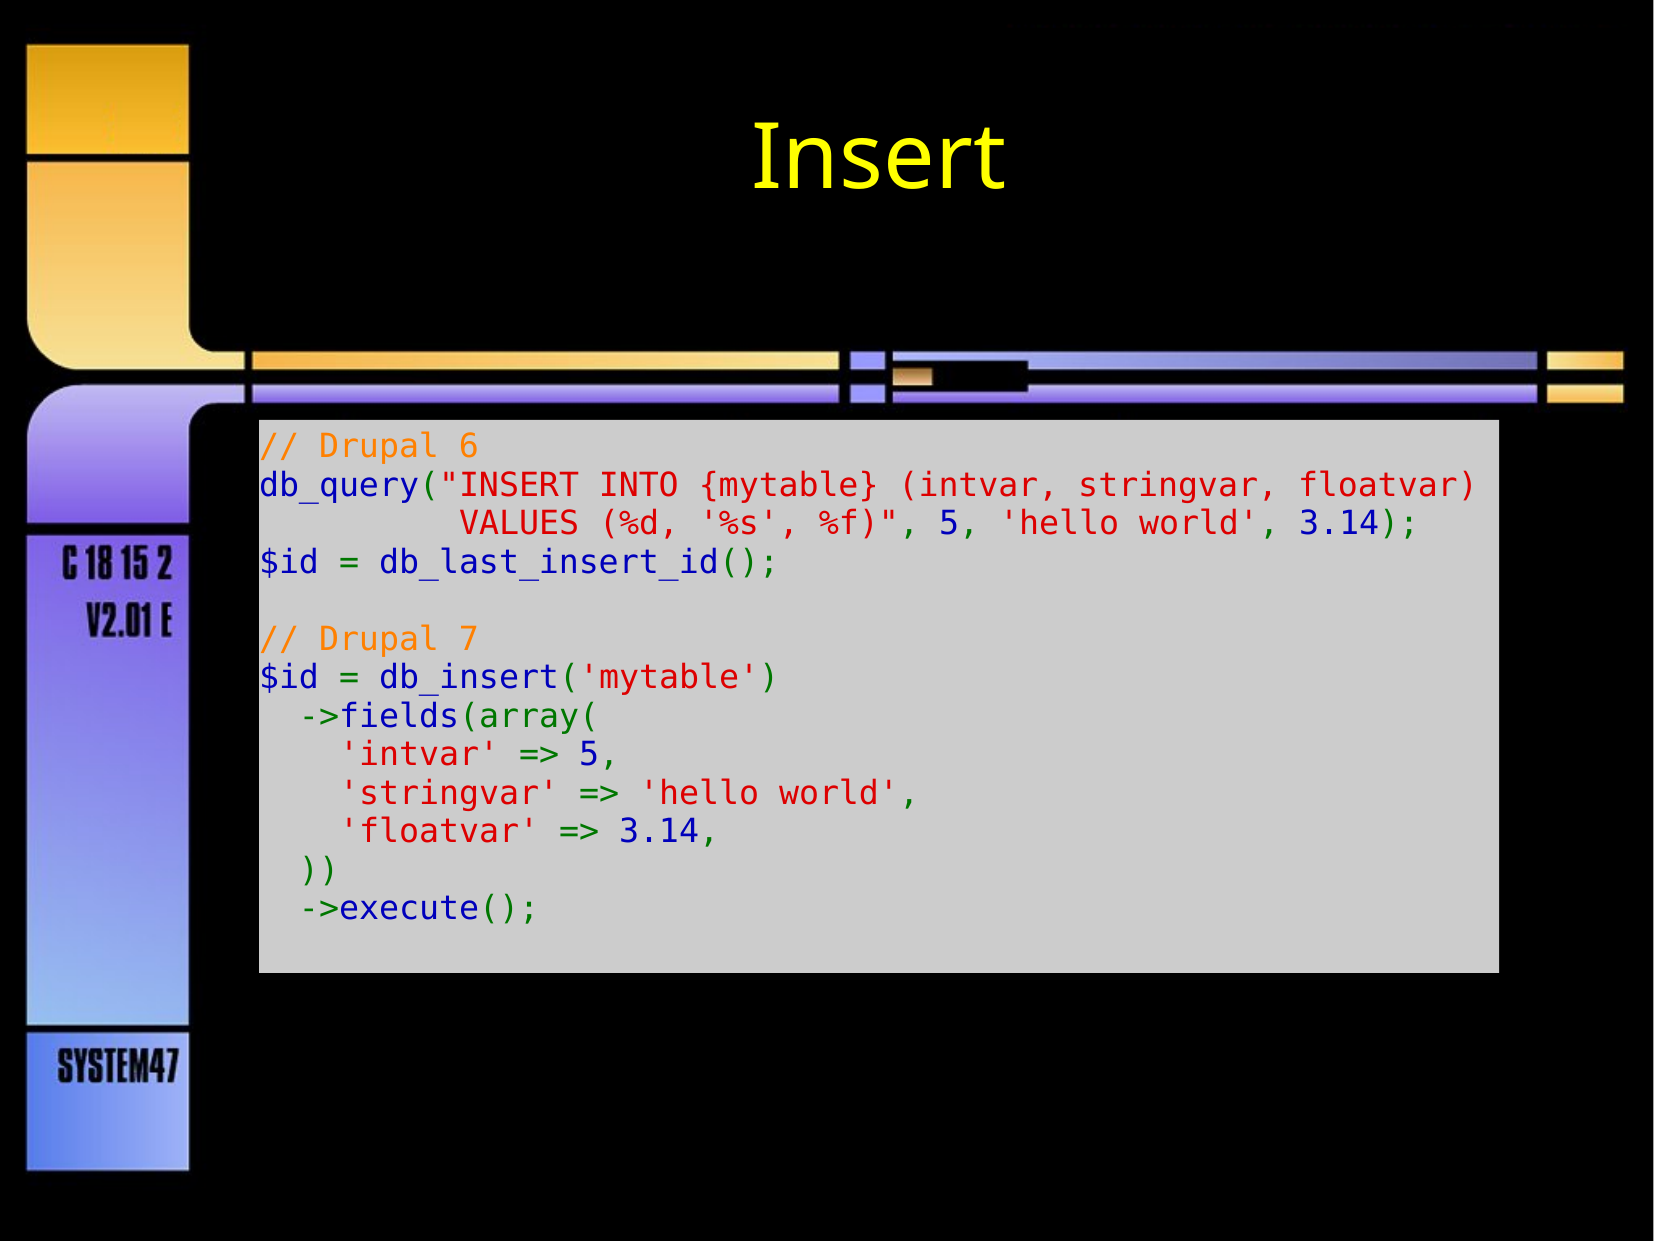

# Insert
// Drupal 6
db_query("INSERT INTO {mytable} (intvar, stringvar, floatvar)
 VALUES (%d, '%s', %f)", 5, 'hello world', 3.14);
$id = db_last_insert_id();
// Drupal 7
$id = db_insert('mytable')
  ->fields(array(
    'intvar' => 5,
    'stringvar' => 'hello world',
    'floatvar' => 3.14,
  ))
  ->execute();